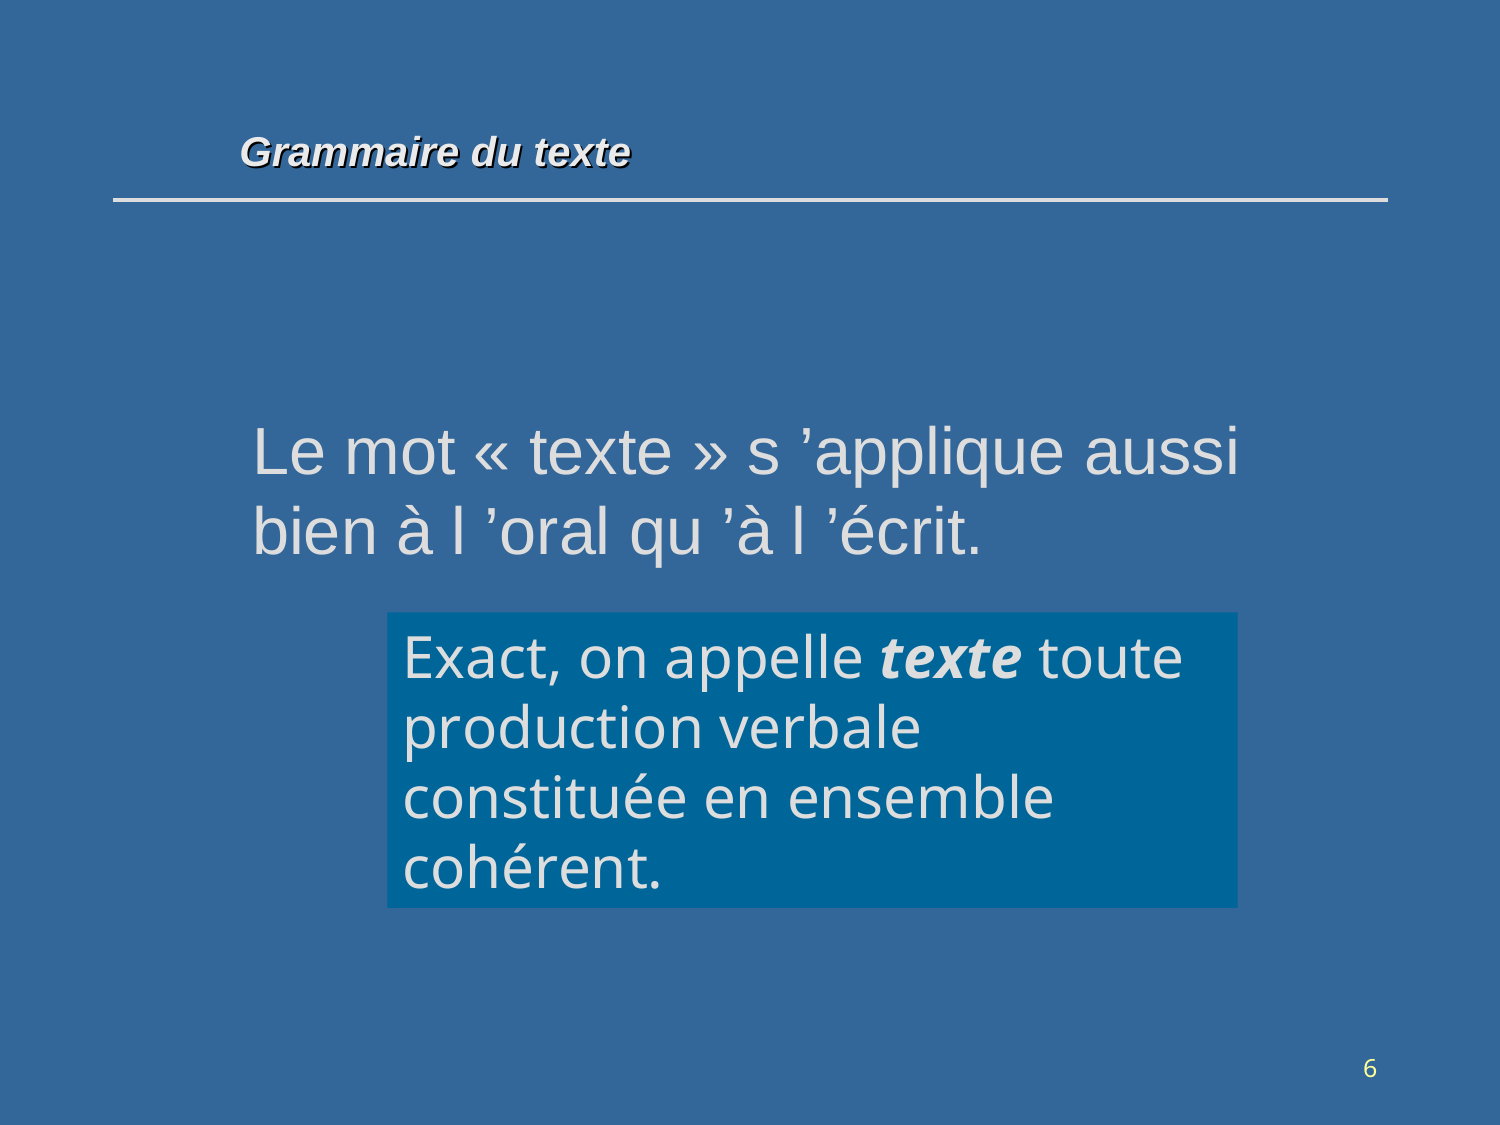

Grammaire du texte
Le mot « texte » s ’applique aussi bien à l ’oral qu ’à l ’écrit.
Vrai / Faux ?
Exact, on appelle texte toute production verbale constituée en ensemble cohérent.
6